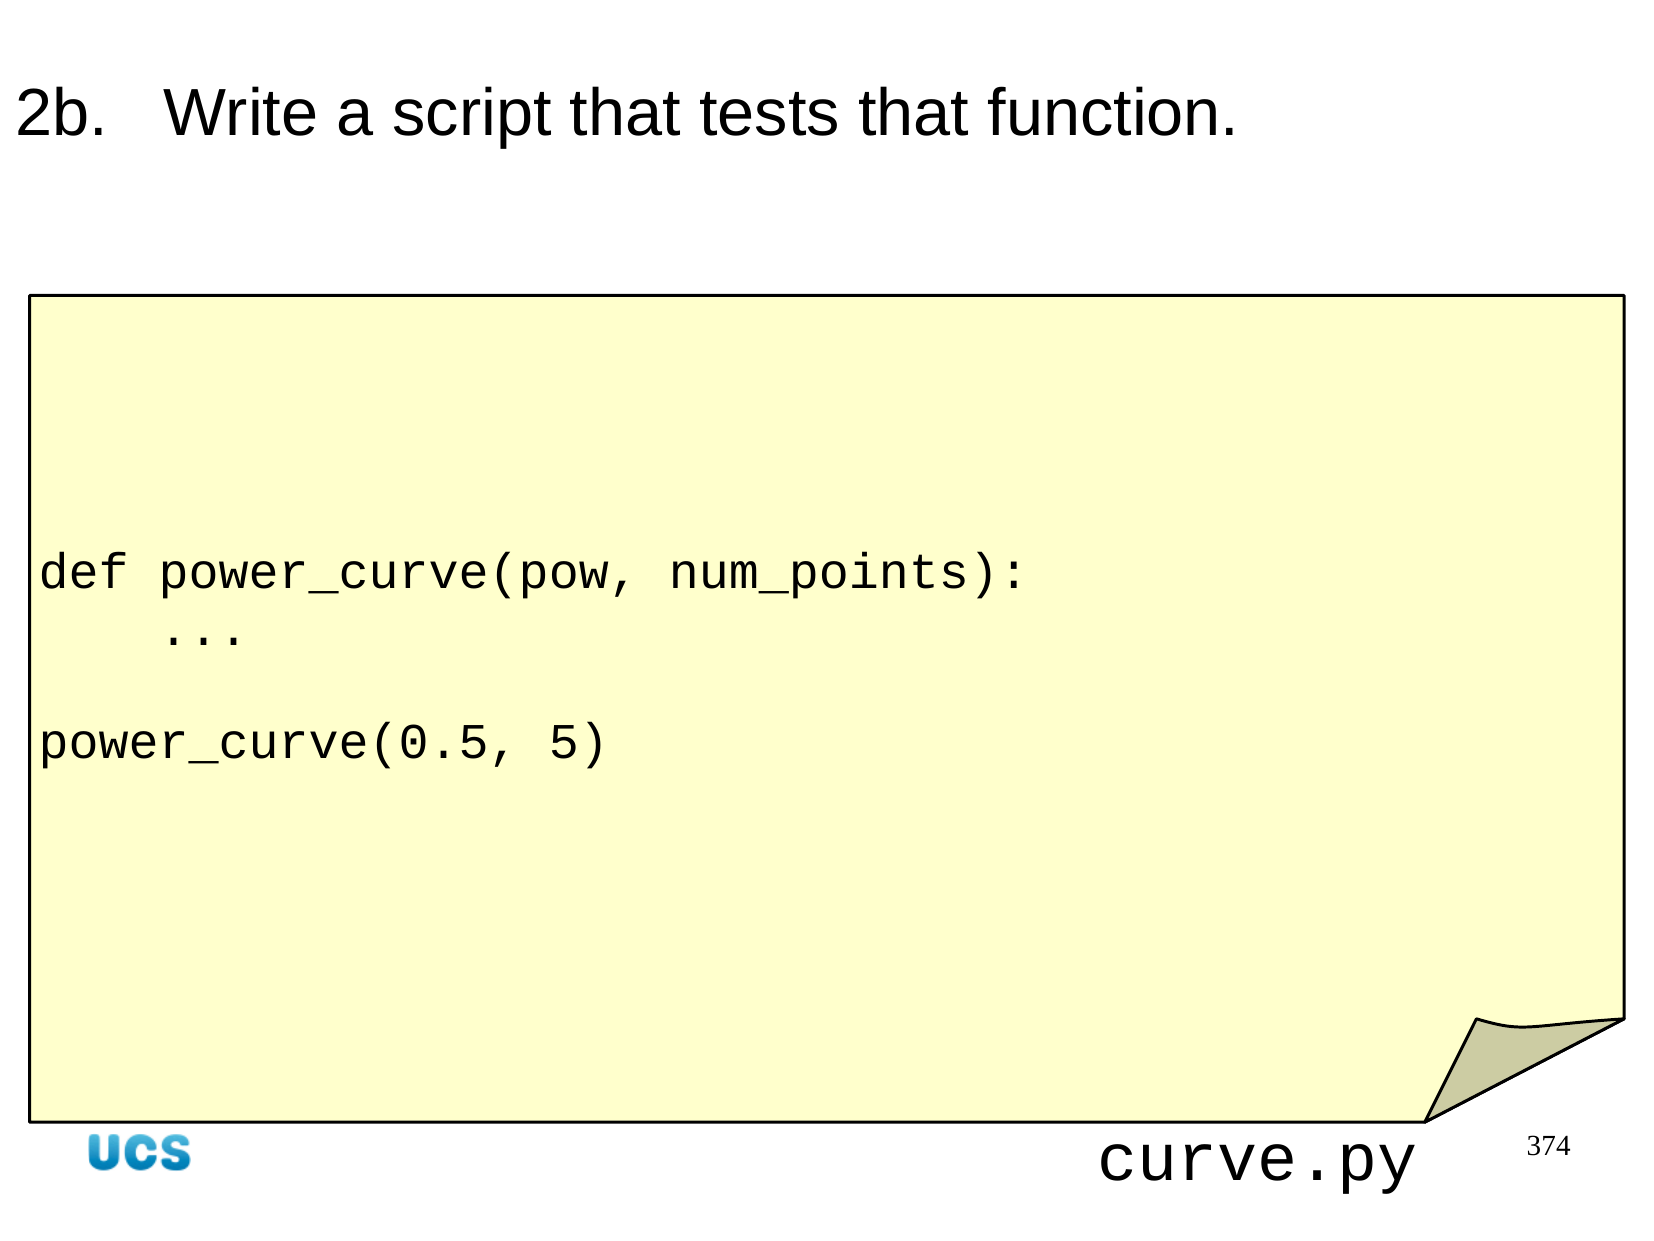

2b.
Write a script that tests that function.
def power_curve(pow, num_points):
 ...
power_curve(0.5, 5)
curve.py
374